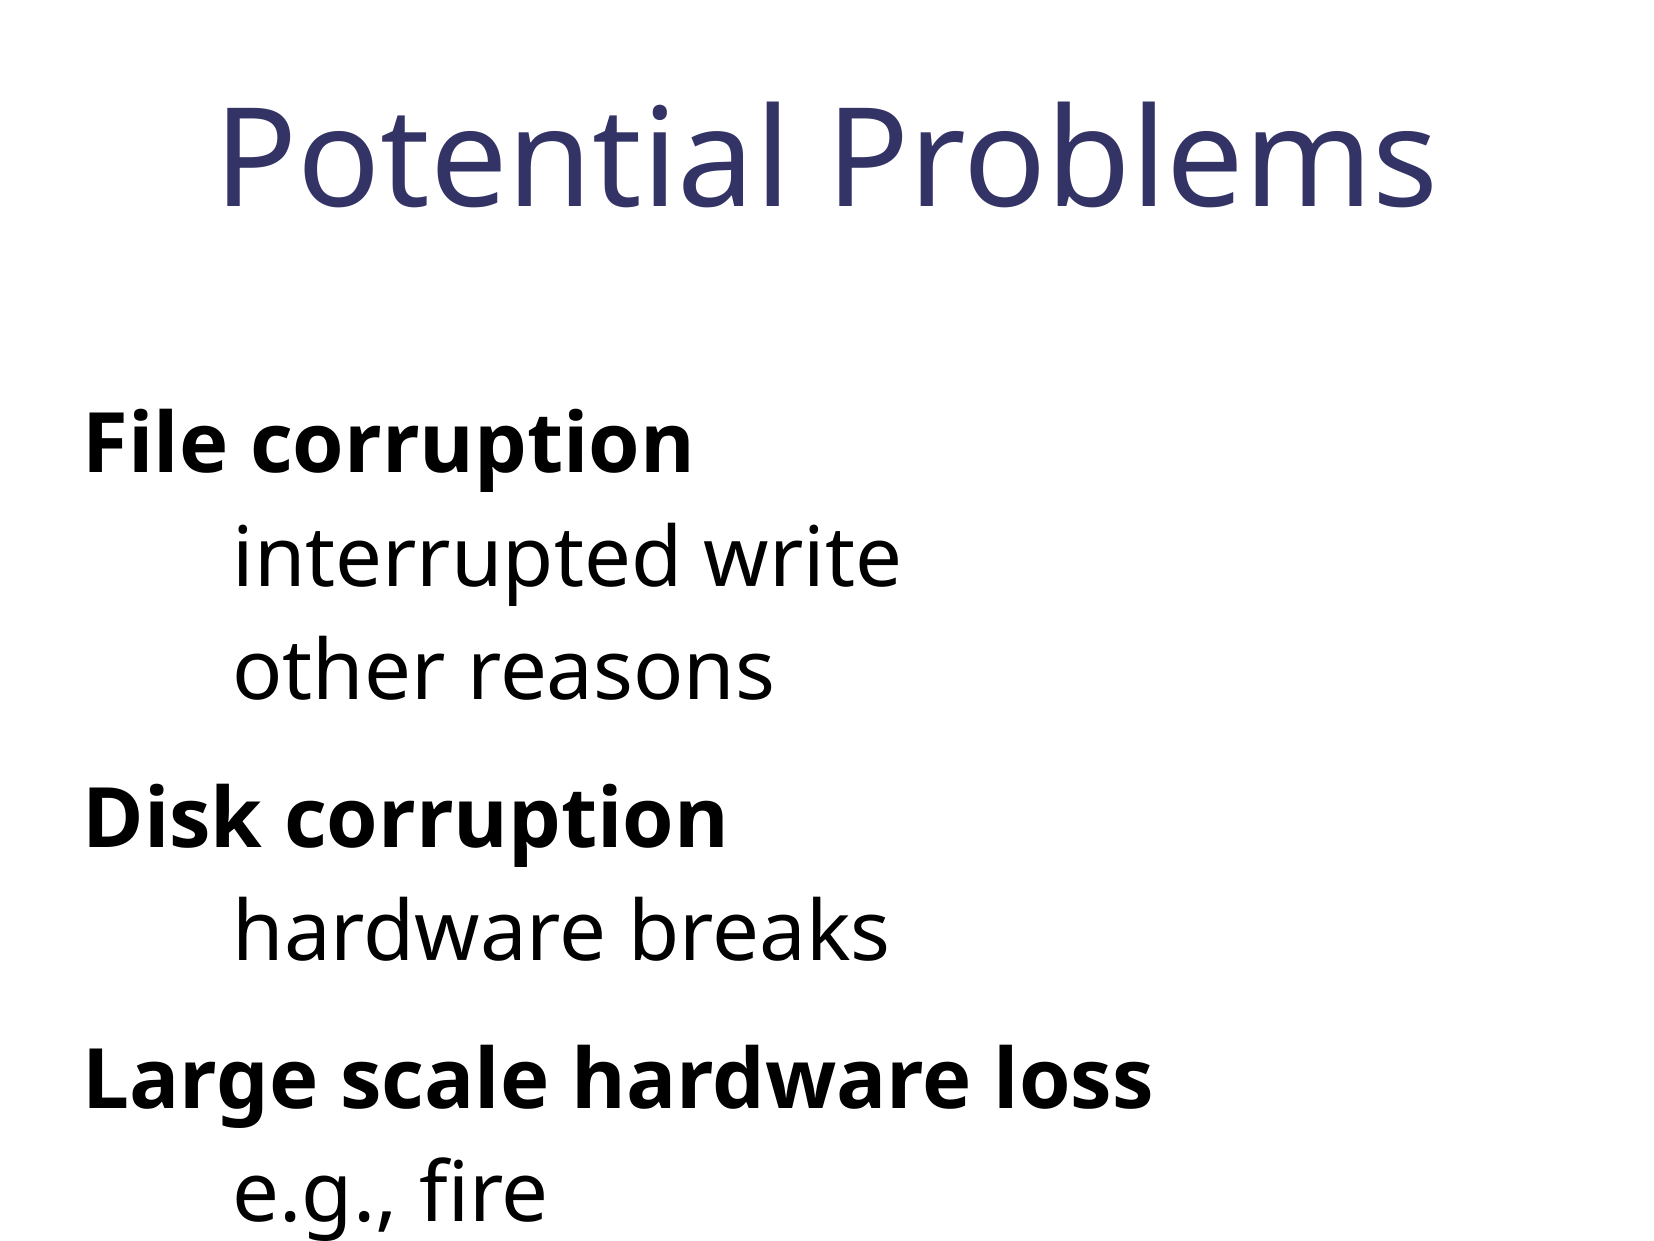

# Potential Problems
File corruption
		interrupted write
		other reasons
Disk corruption
		hardware breaks
Large scale hardware loss
		e.g., fire